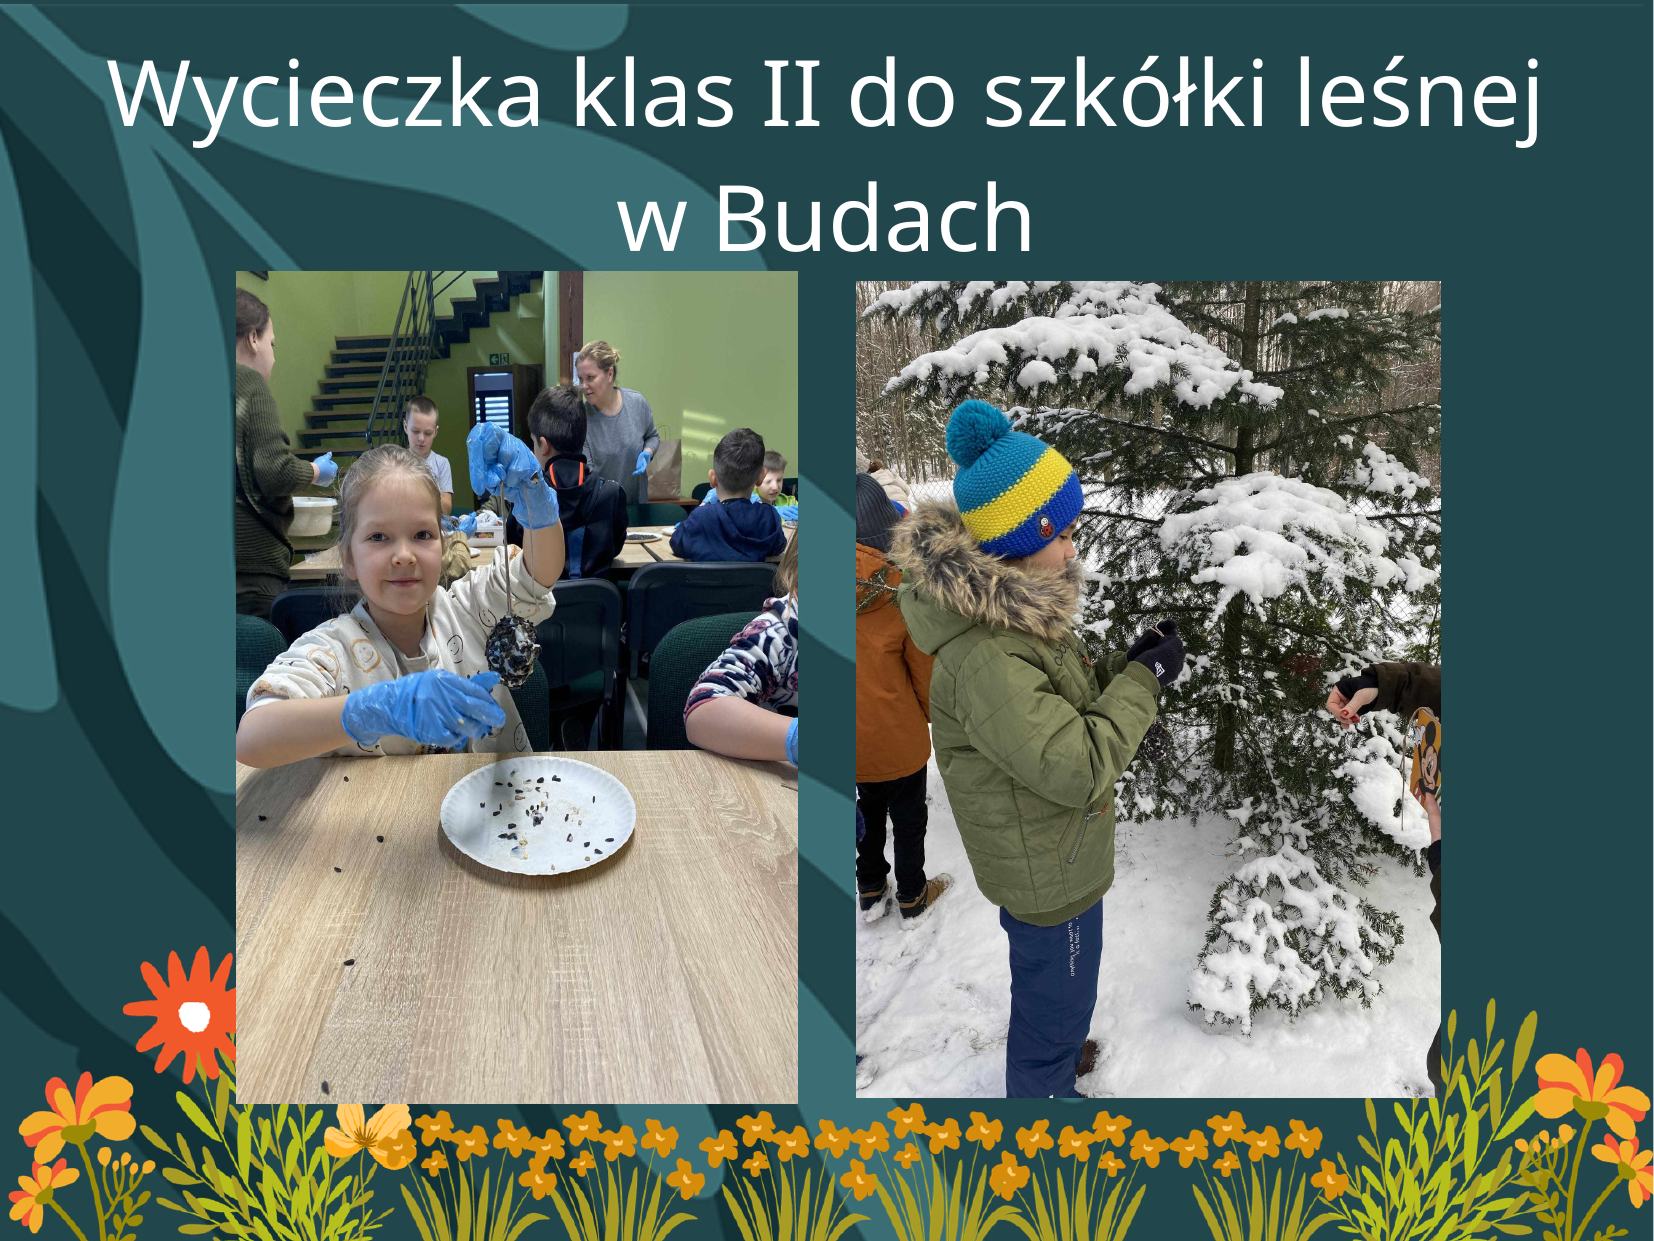

# Wycieczka klas II do szkółki leśnej w Budach